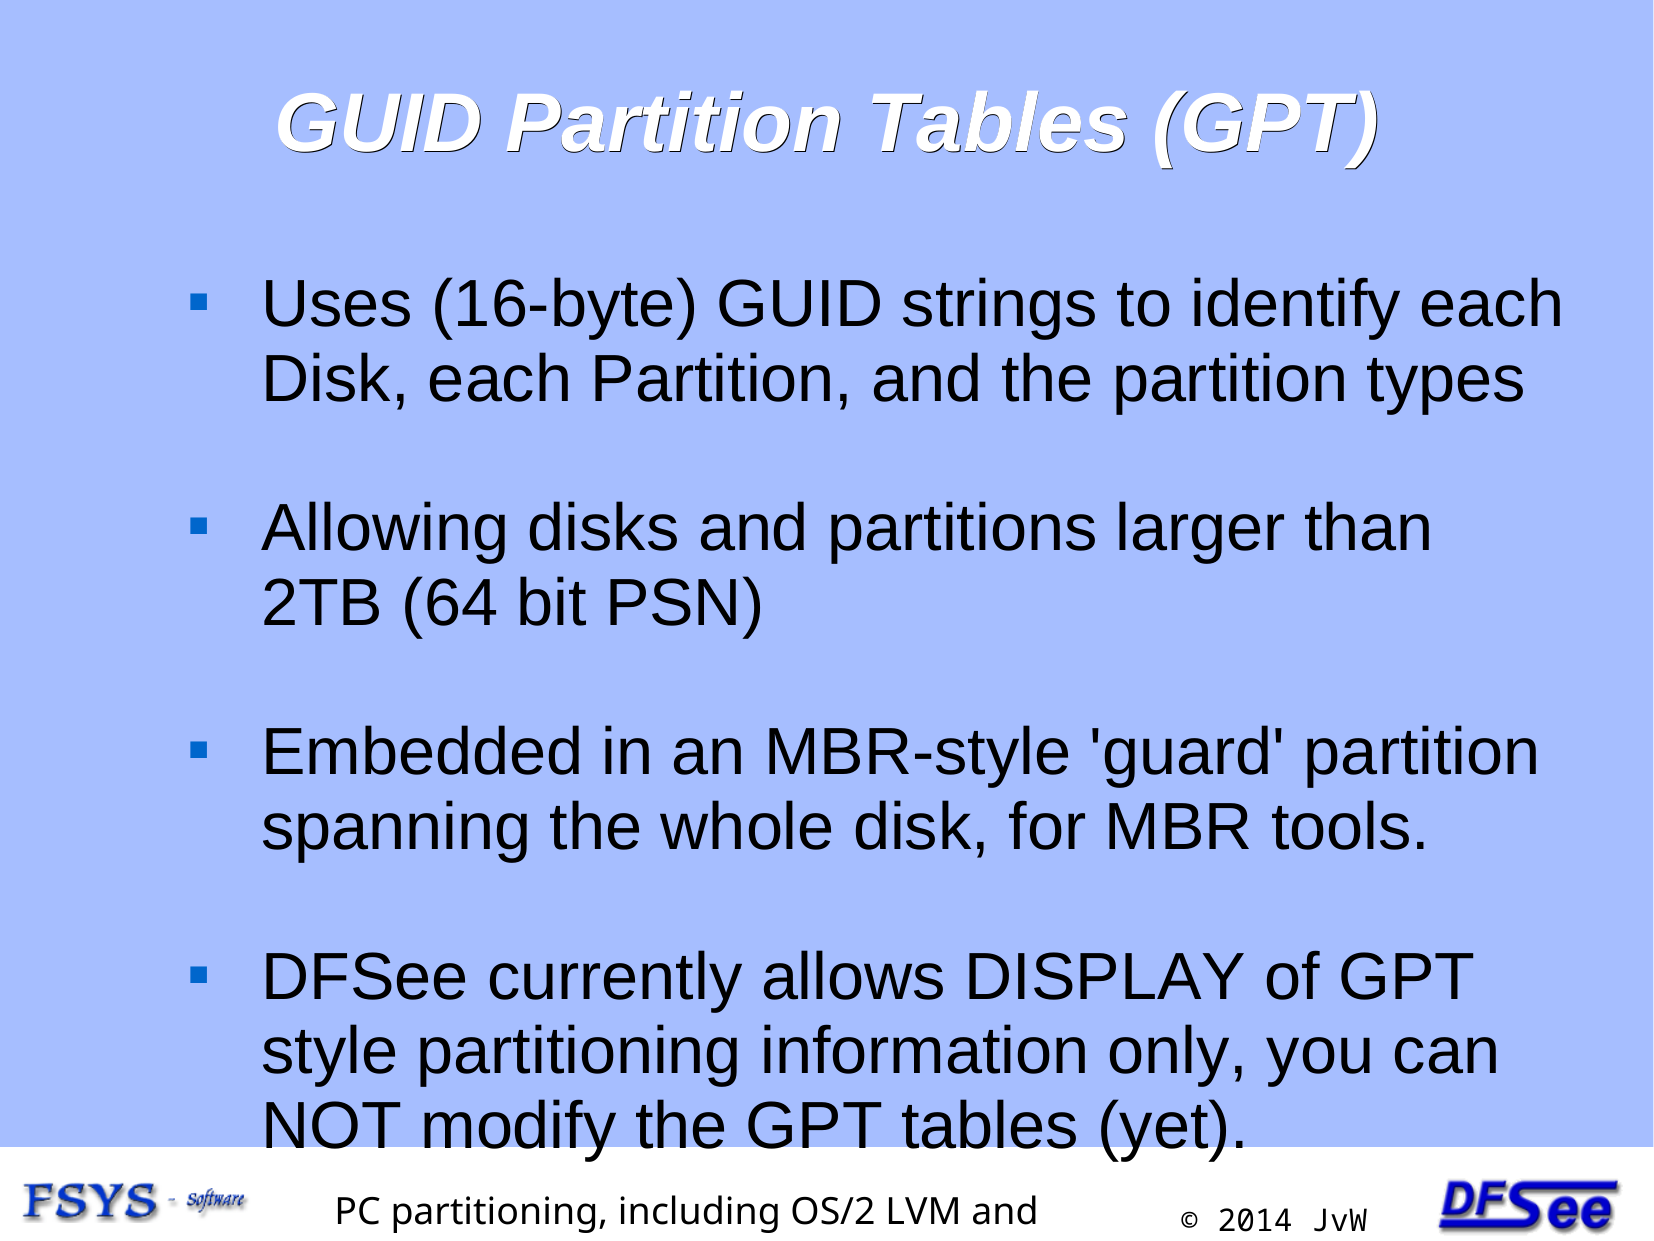

# GUID Partition Tables (GPT)
Uses (16-byte) GUID strings to identify each Disk, each Partition, and the partition types
Allowing disks and partitions larger than 2TB (64 bit PSN)
Embedded in an MBR-style 'guard' partition
spanning the whole disk, for MBR tools.
DFSee currently allows DISPLAY of GPT style partitioning information only, you can NOT modify the GPT tables (yet).